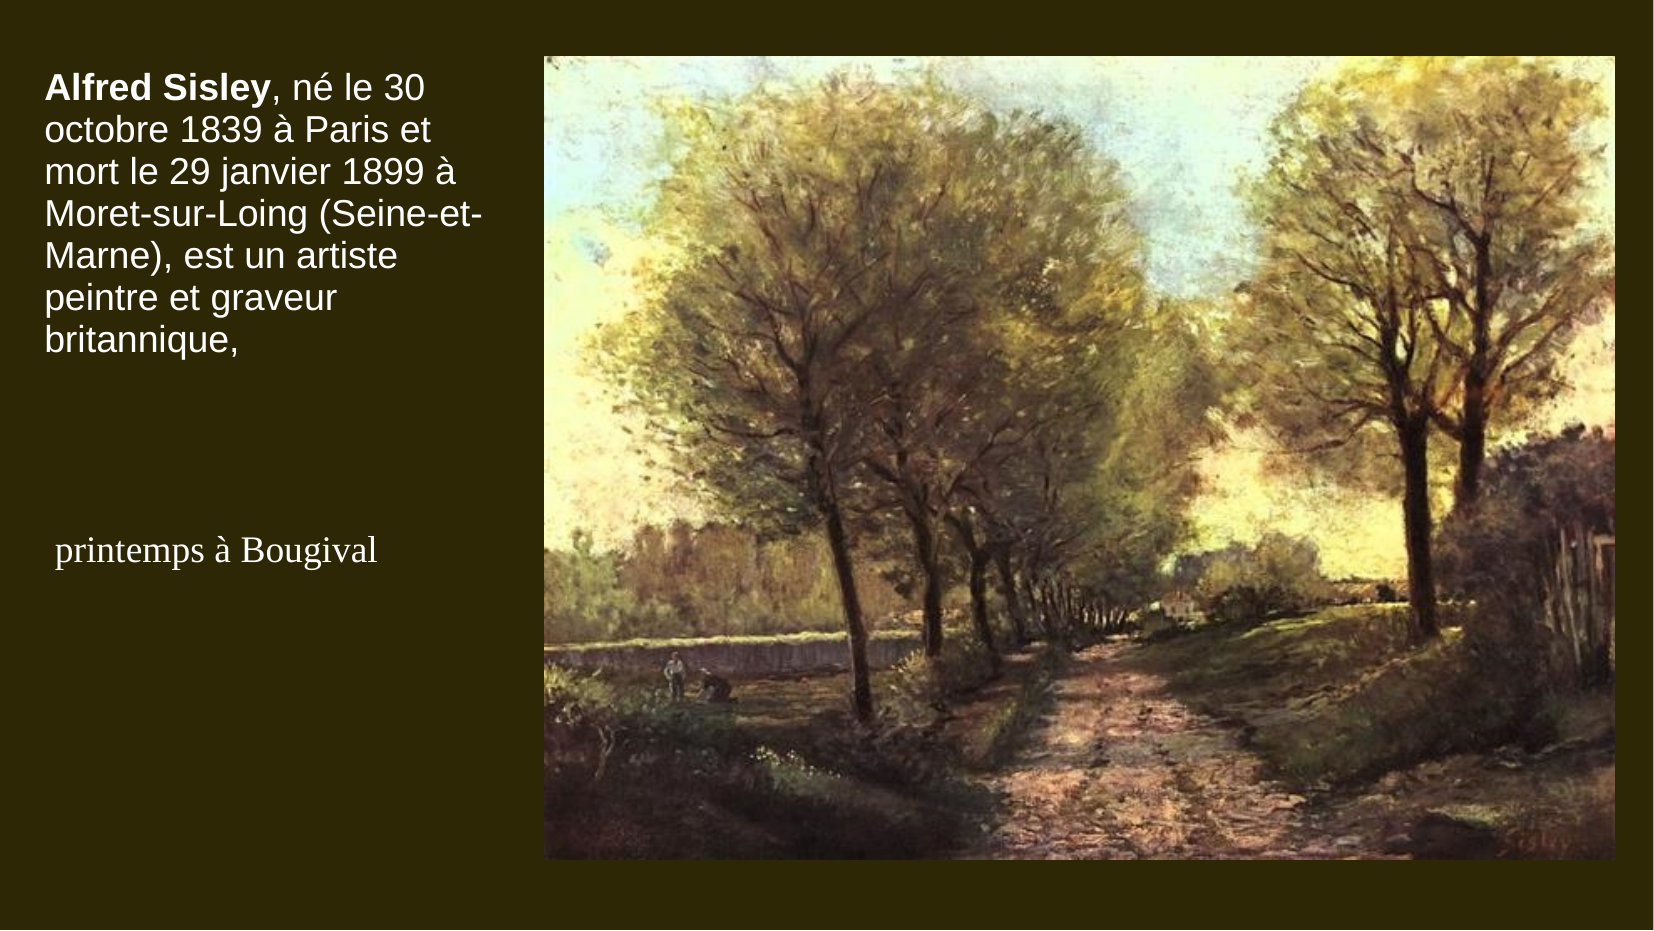

Alfred Sisley, né le 30 octobre 1839 à Paris et mort le 29 janvier 1899 à Moret-sur-Loing (Seine-et-Marne), est un artiste peintre et graveur britannique,
 printemps à Bougival